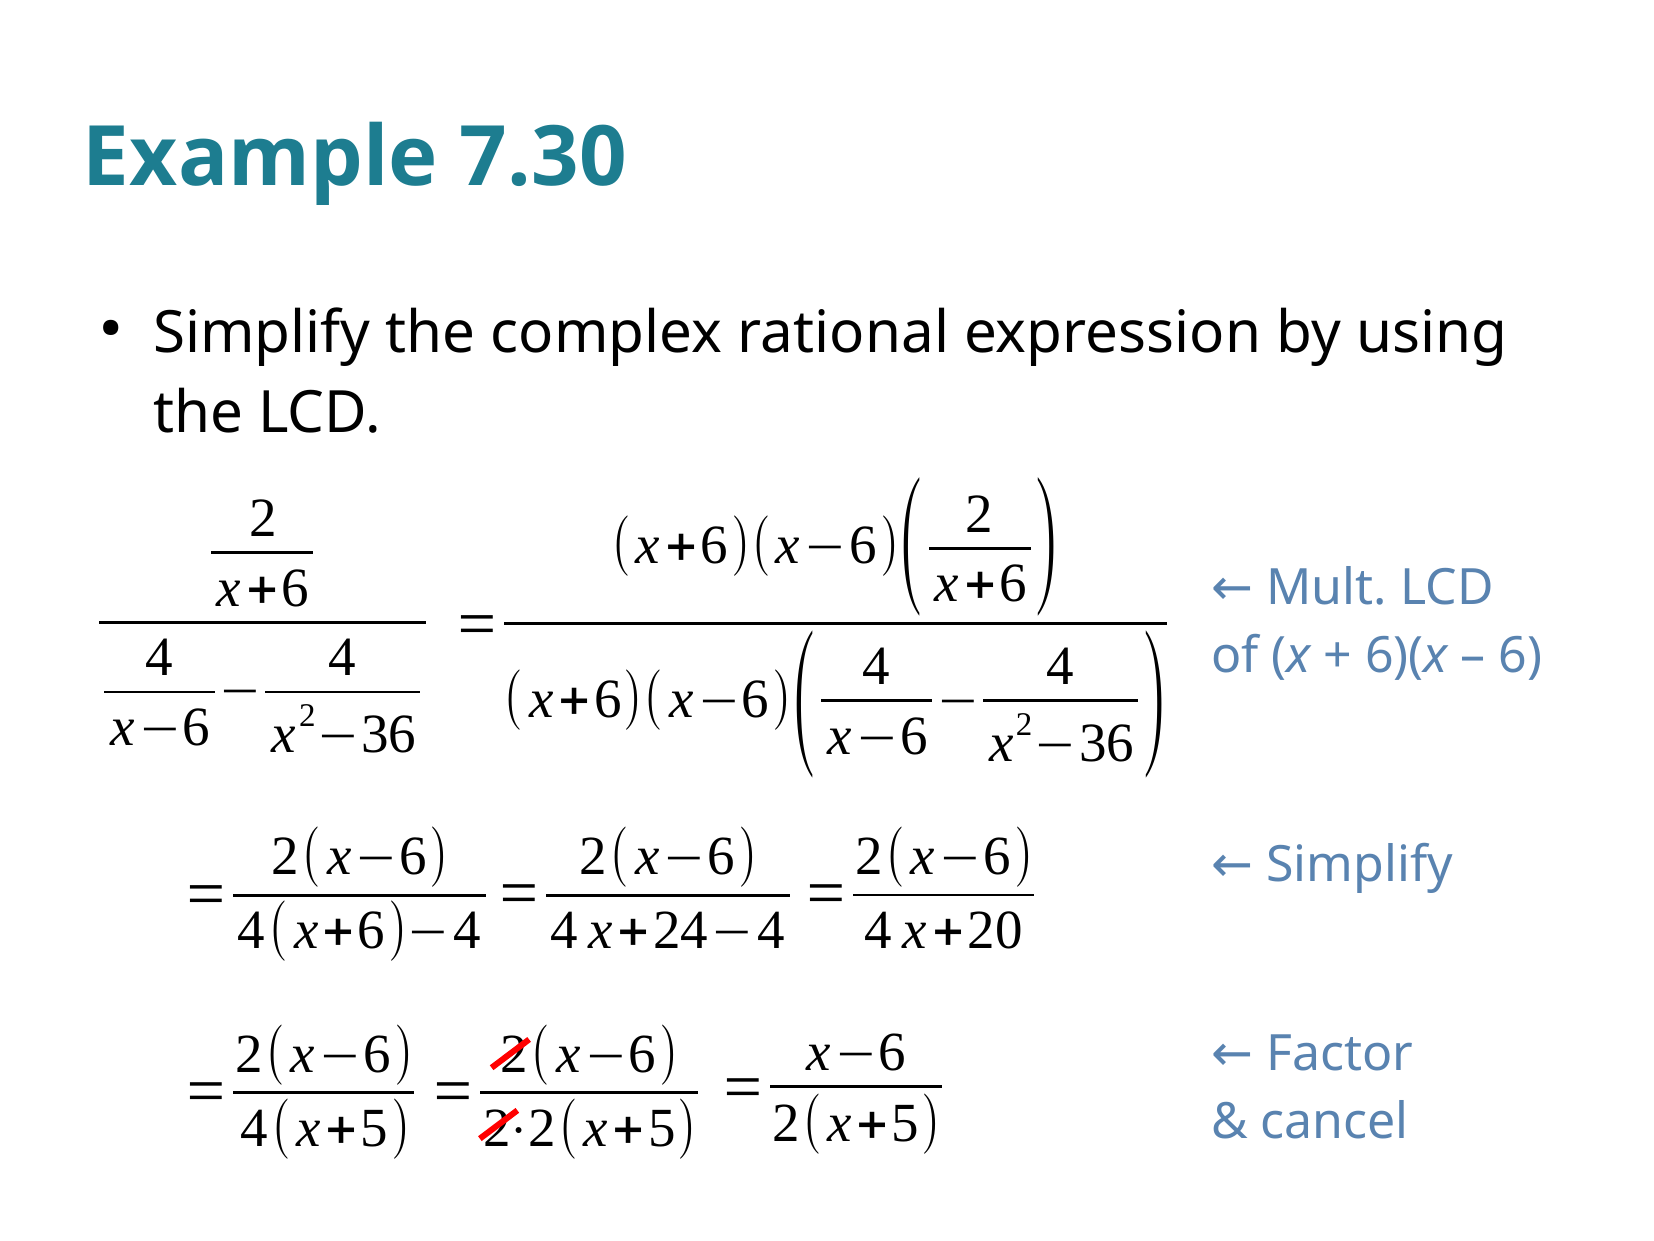

# Example 7.30
Simplify the complex rational expression by using the LCD.
← Mult. LCD
of (x + 6)(x – 6)
← Simplify
← Factor
& cancel